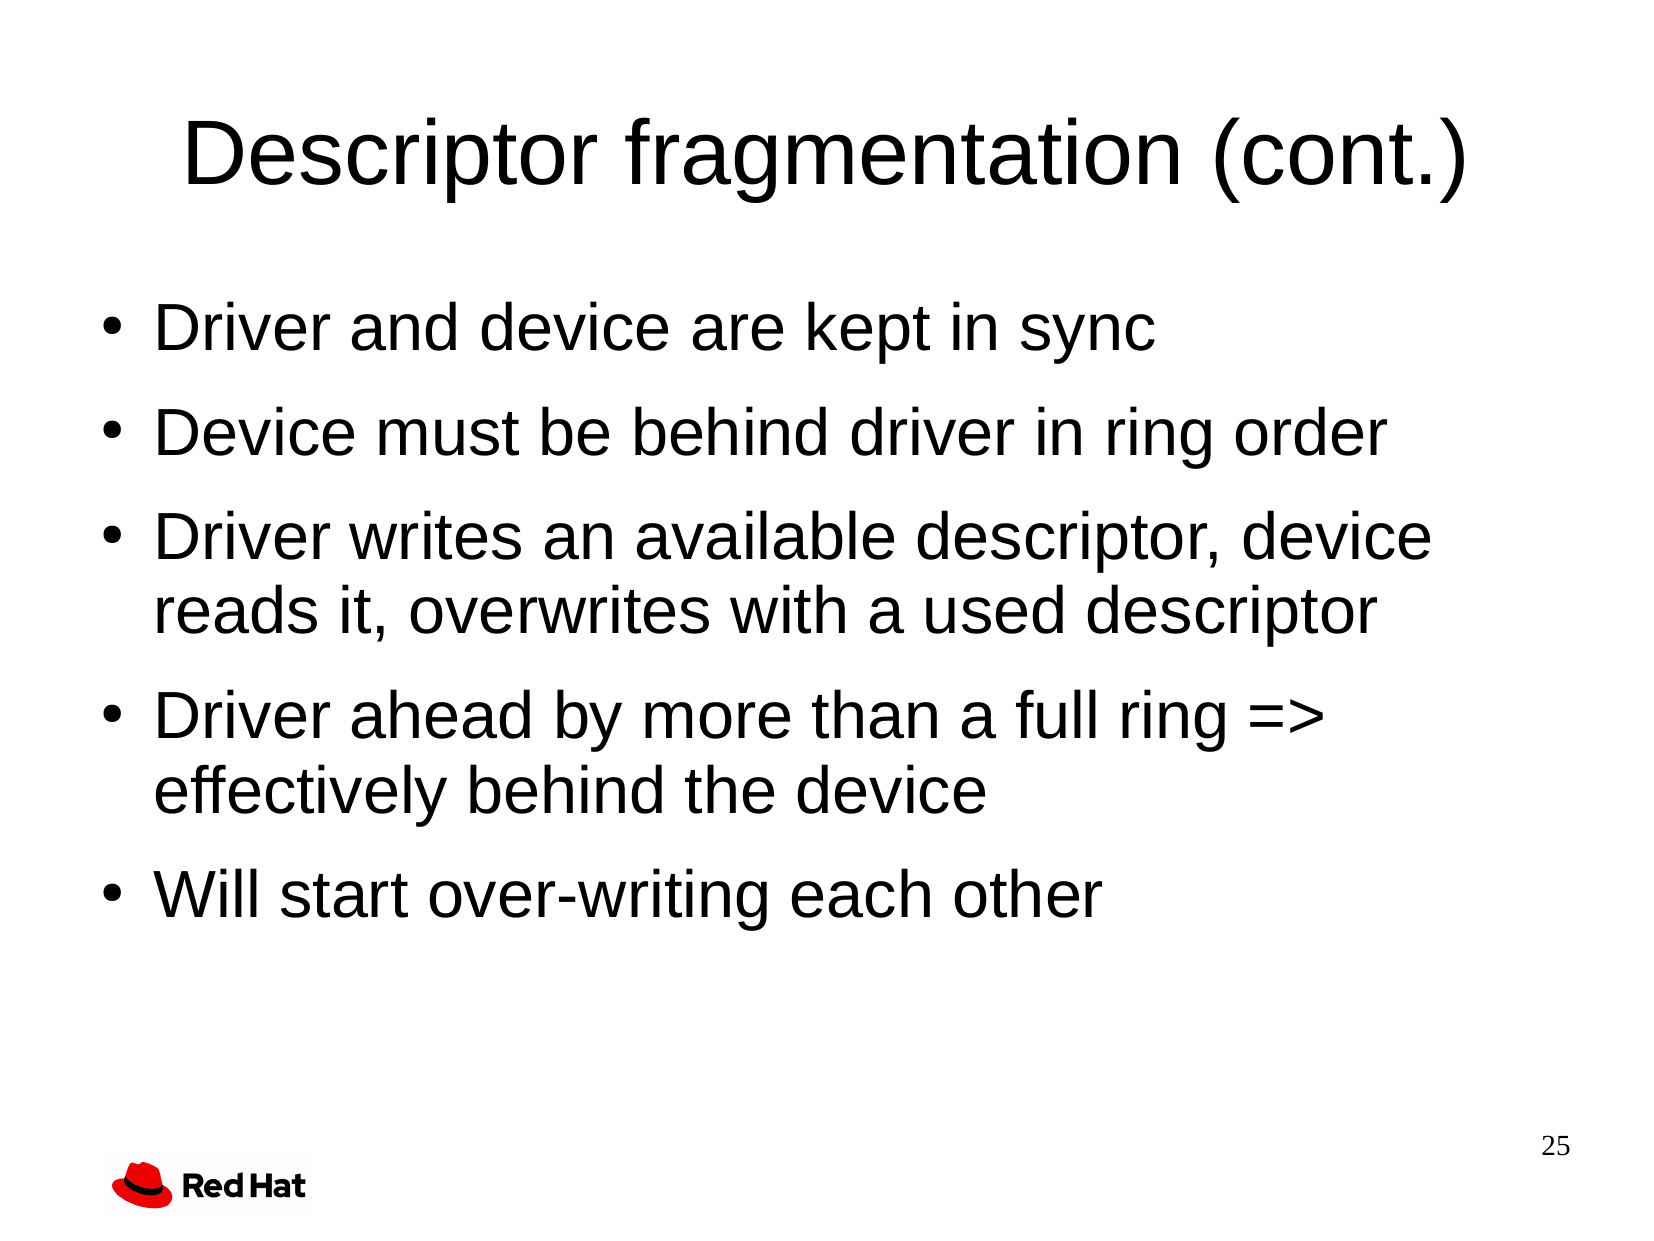

# Descriptor fragmentation (cont.)
Driver and device are kept in sync
Device must be behind driver in ring order
Driver writes an available descriptor, device reads it, overwrites with a used descriptor
Driver ahead by more than a full ring => effectively behind the device
Will start over-writing each other
25